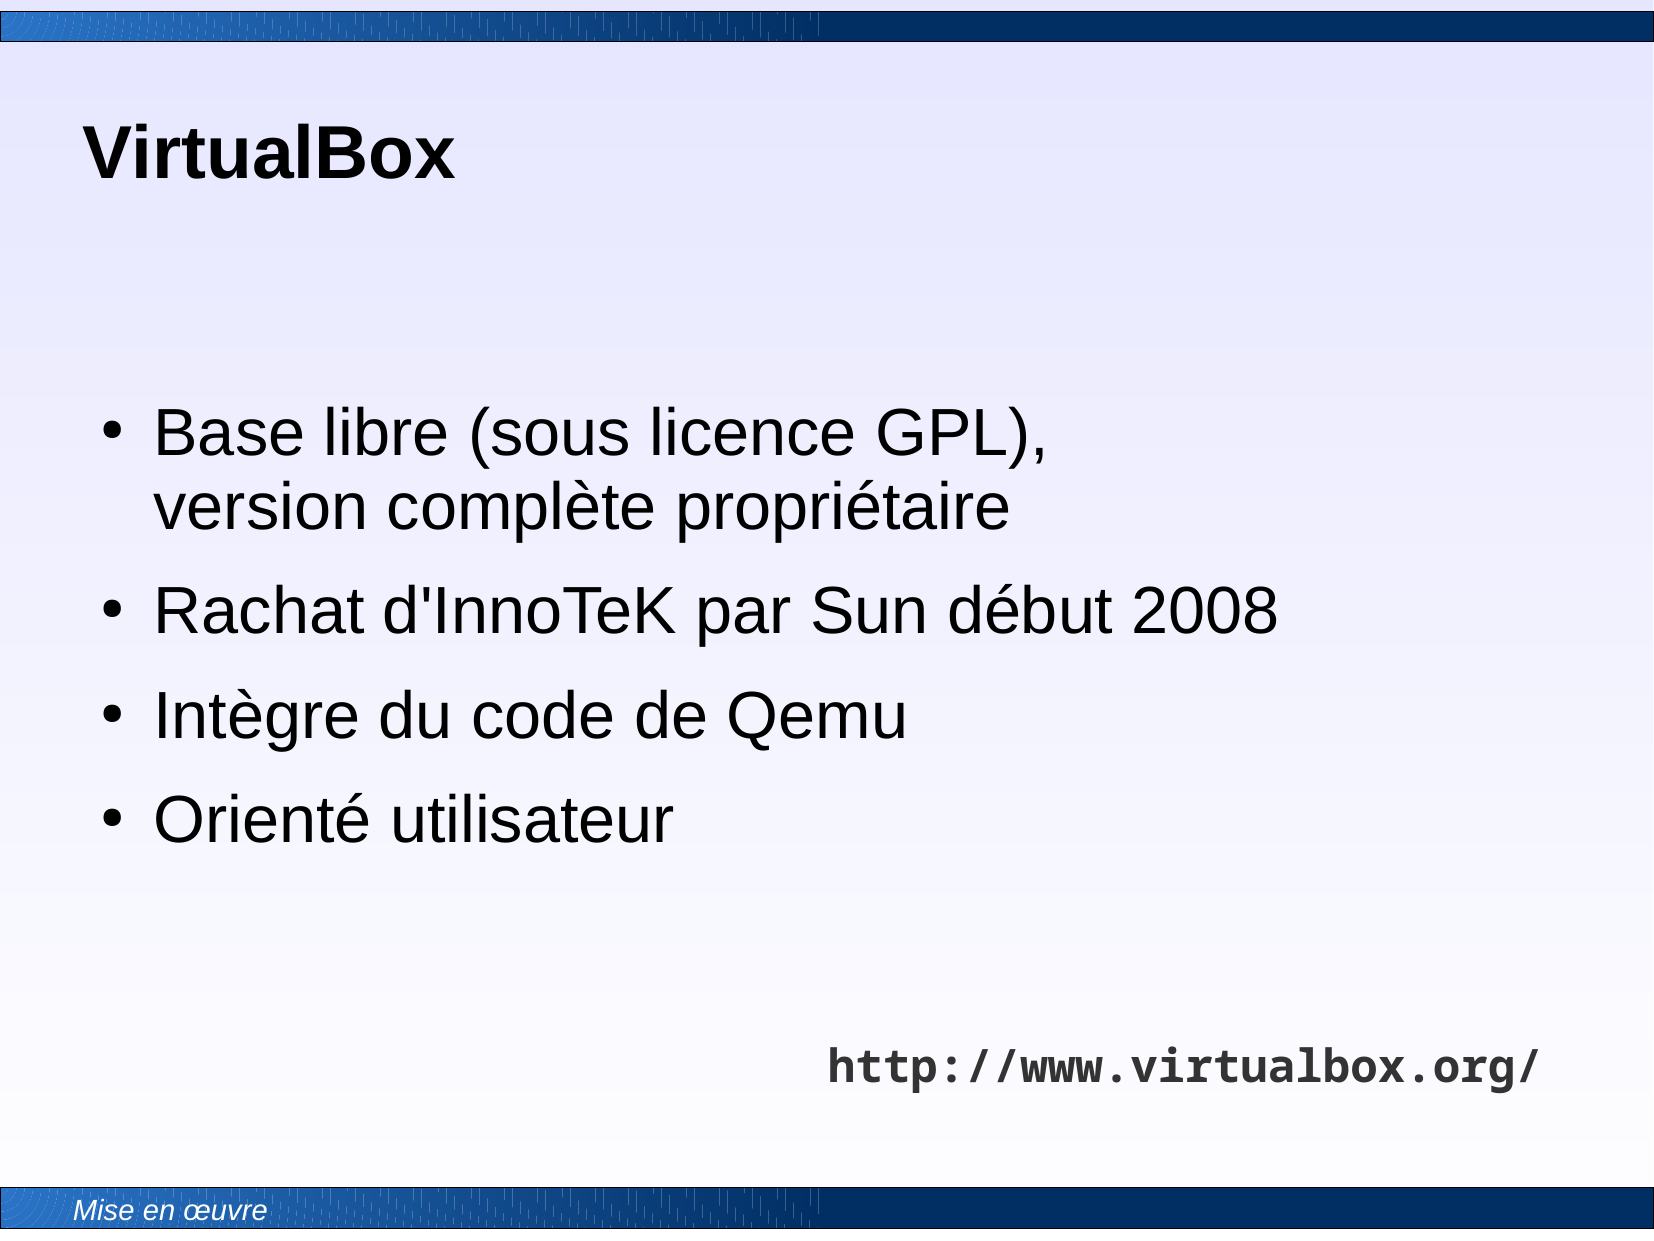

# VirtualBox
Base libre (sous licence GPL),
version complète propriétaire
Rachat d'InnoTeK par Sun début 2008
Intègre du code de Qemu
Orienté utilisateur
http://www.virtualbox.org/
Mise en œuvre